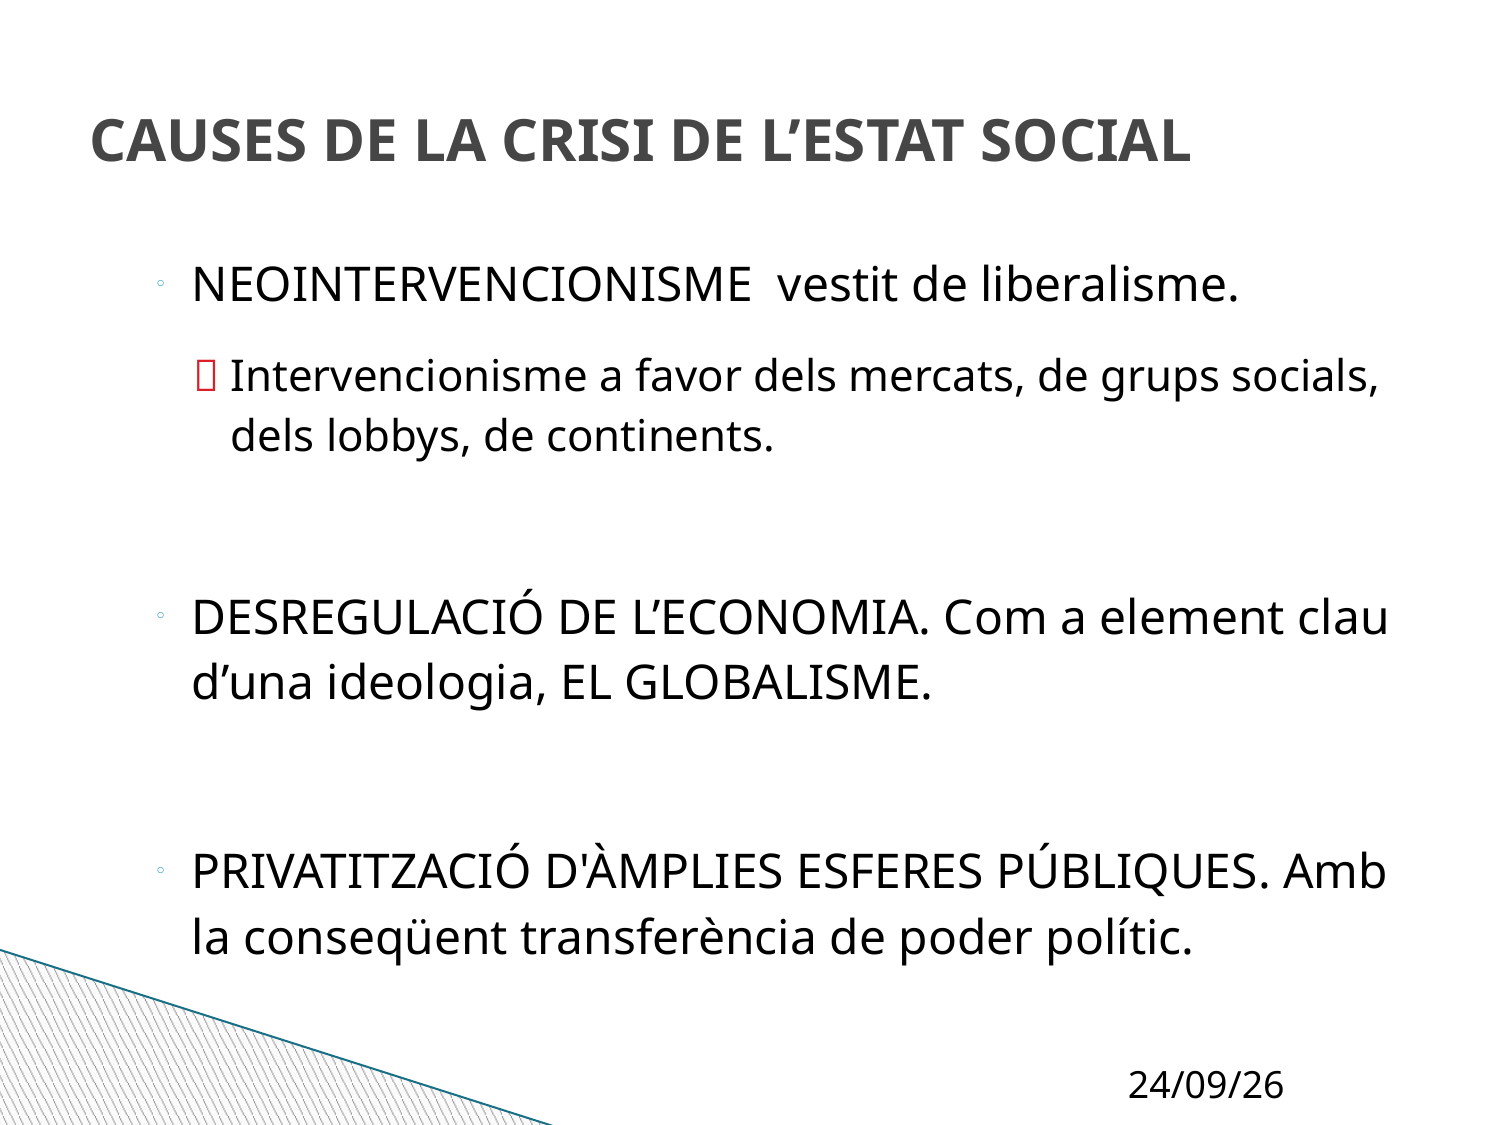

CAUSES DE LA CRISI DE L’ESTAT SOCIAL
# NEOINTERVENCIONISME vestit de liberalisme.
Intervencionisme a favor dels mercats, de grups socials, dels lobbys, de continents.
DESREGULACIÓ DE L’ECONOMIA. Com a element clau d’una ideologia, EL GLOBALISME.
PRIVATITZACIÓ D'ÀMPLIES ESFERES PÚBLIQUES. Amb la conseqüent transferència de poder polític.